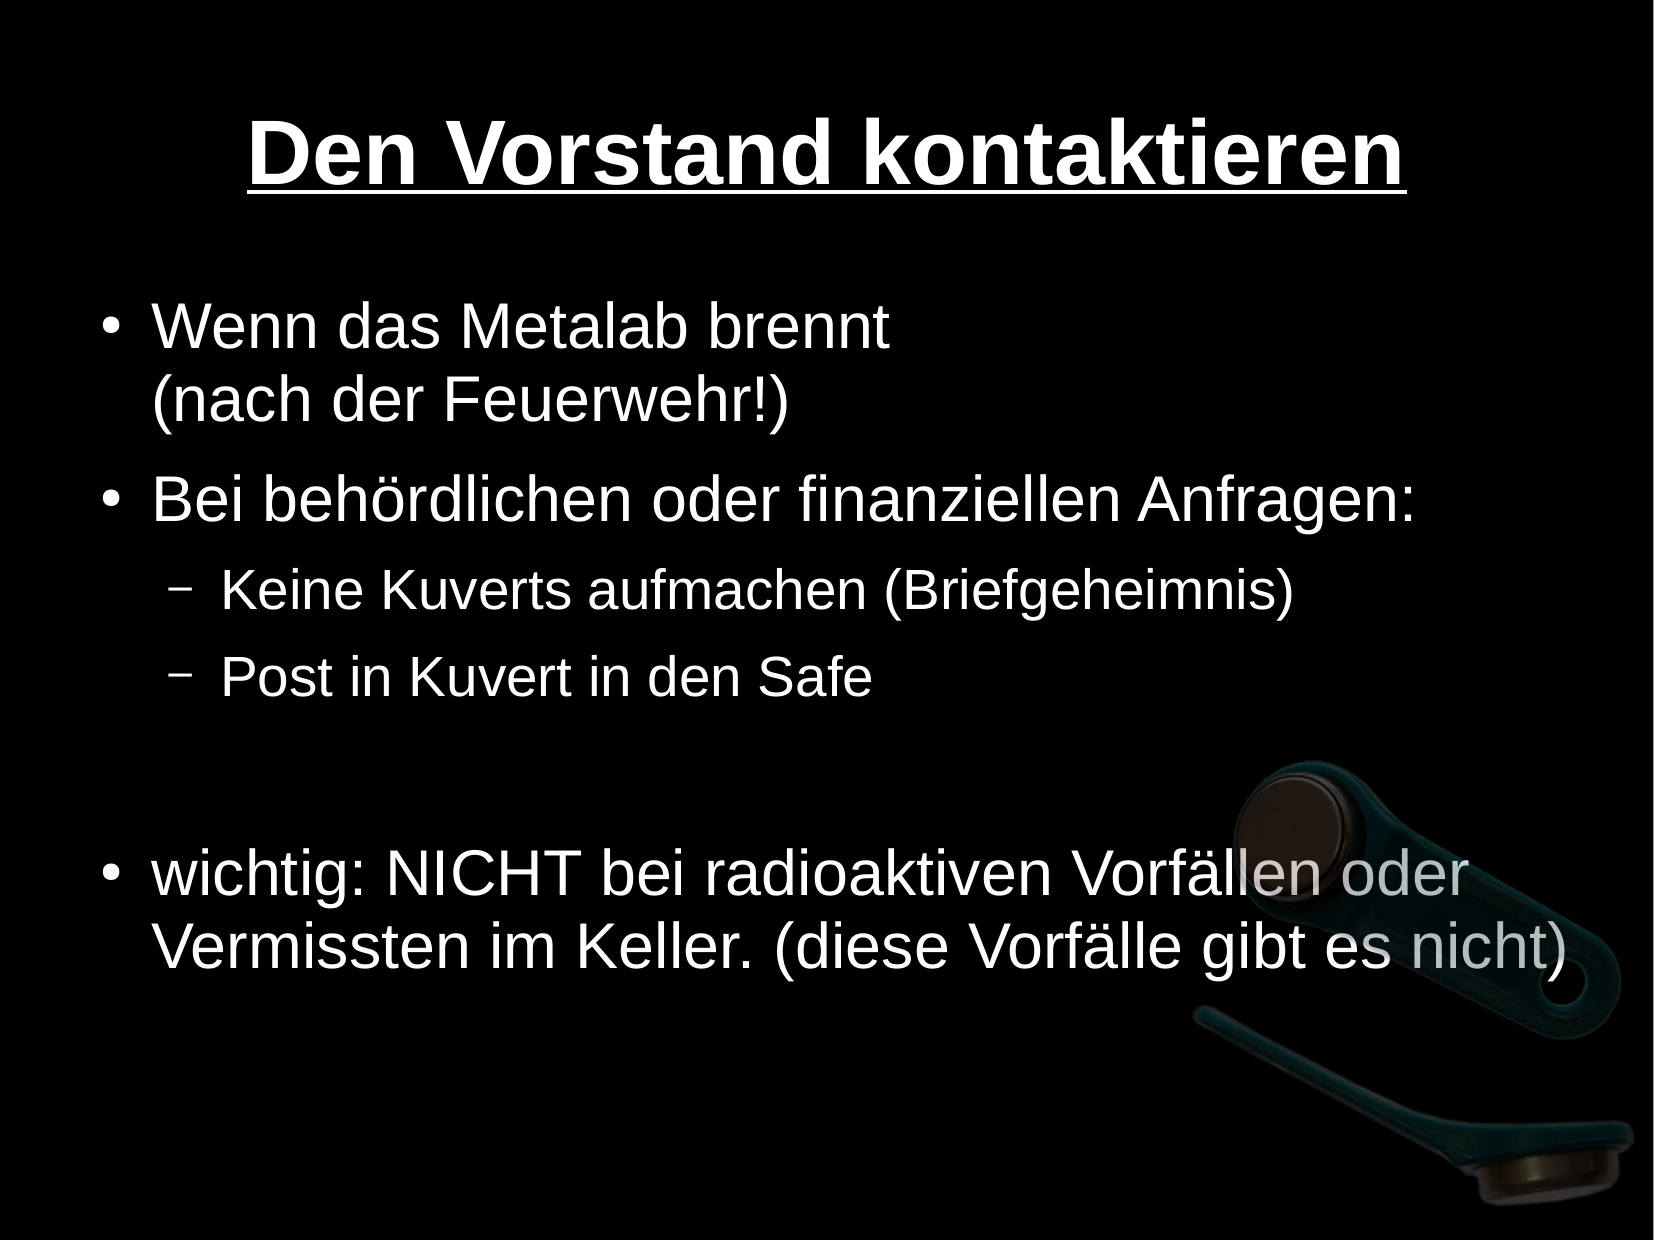

# Den Vorstand kontaktieren
Wenn das Metalab brennt
(nach der Feuerwehr!)
Bei behördlichen oder finanziellen Anfragen:
Keine Kuverts aufmachen (Briefgeheimnis)
Post in Kuvert in den Safe
wichtig: NICHT bei radioaktiven Vorfällen oder Vermissten im Keller. (diese Vorfälle gibt es nicht)